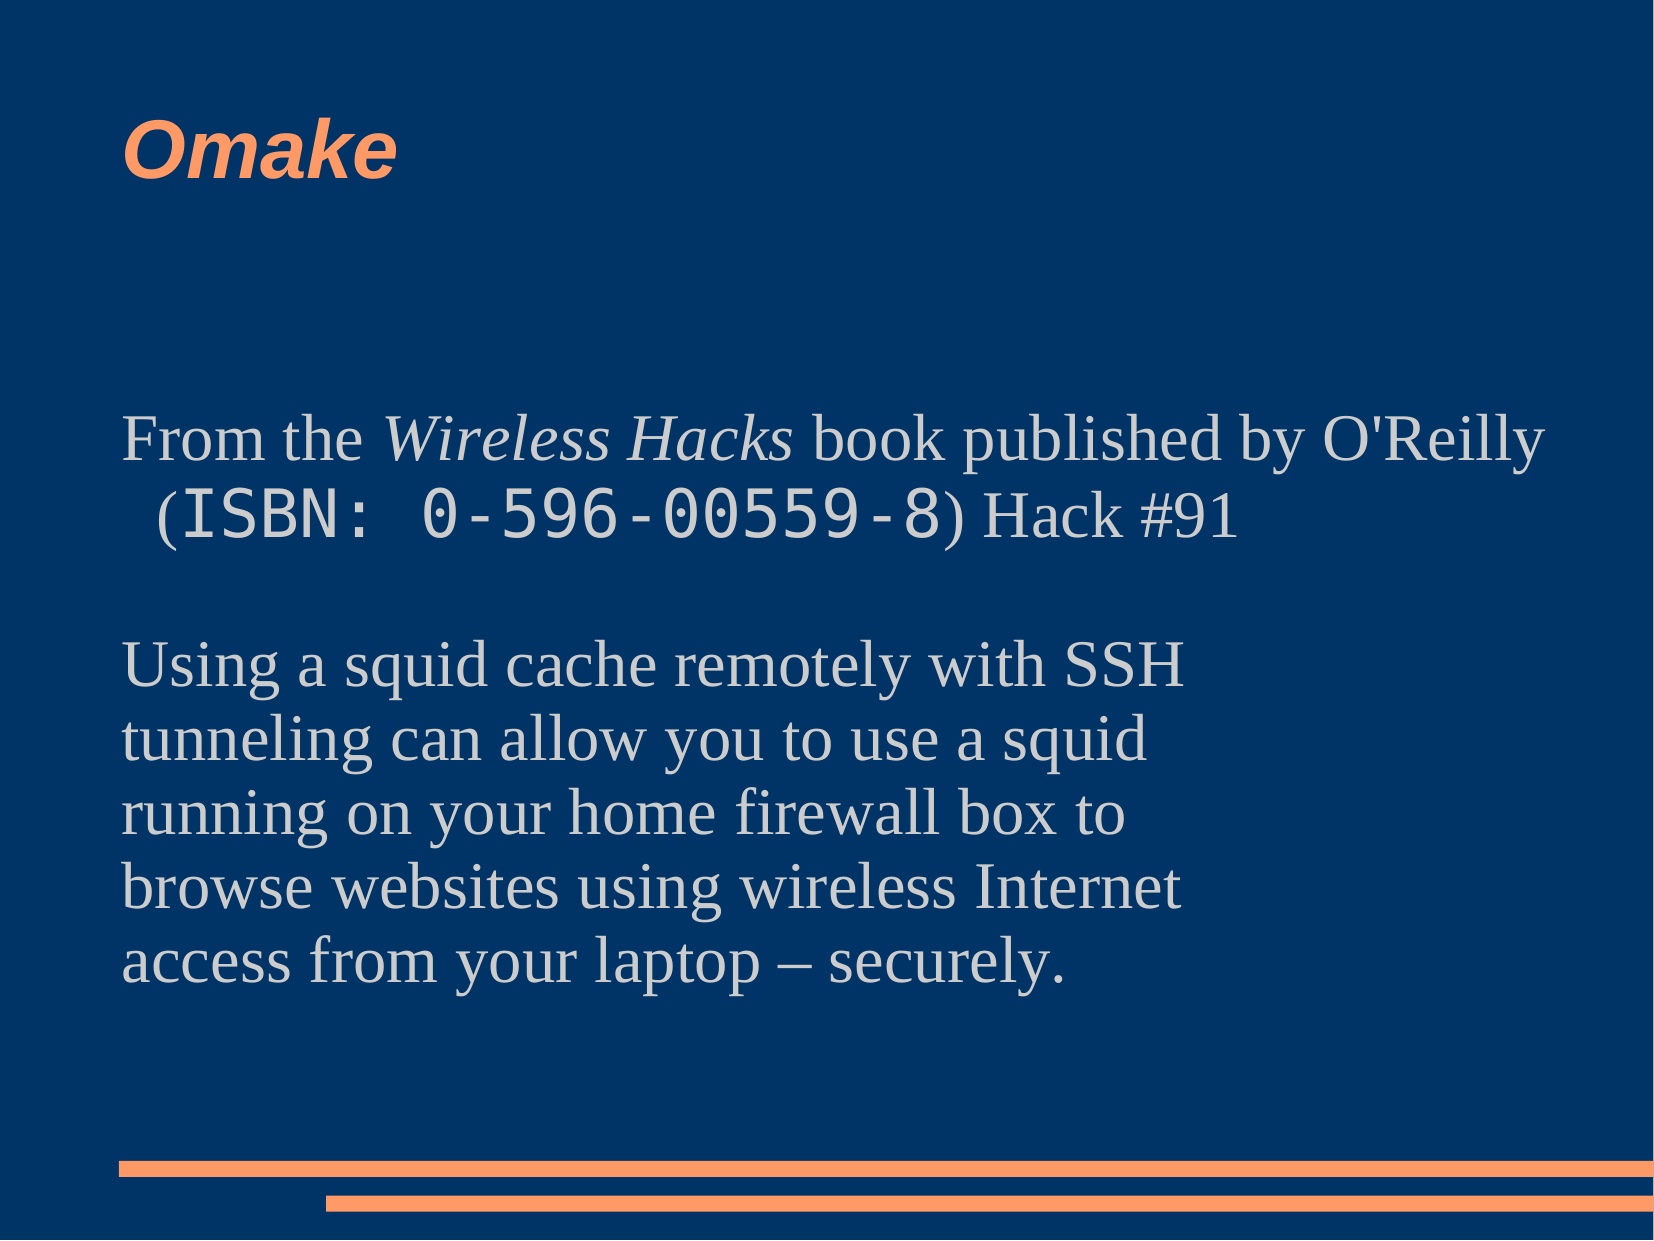

# Omake
From the Wireless Hacks book published by O'Reilly (ISBN: 0-596-00559-8) Hack #91
Using a squid cache remotely with SSH
tunneling can allow you to use a squid
running on your home firewall box to
browse websites using wireless Internet
access from your laptop – securely.